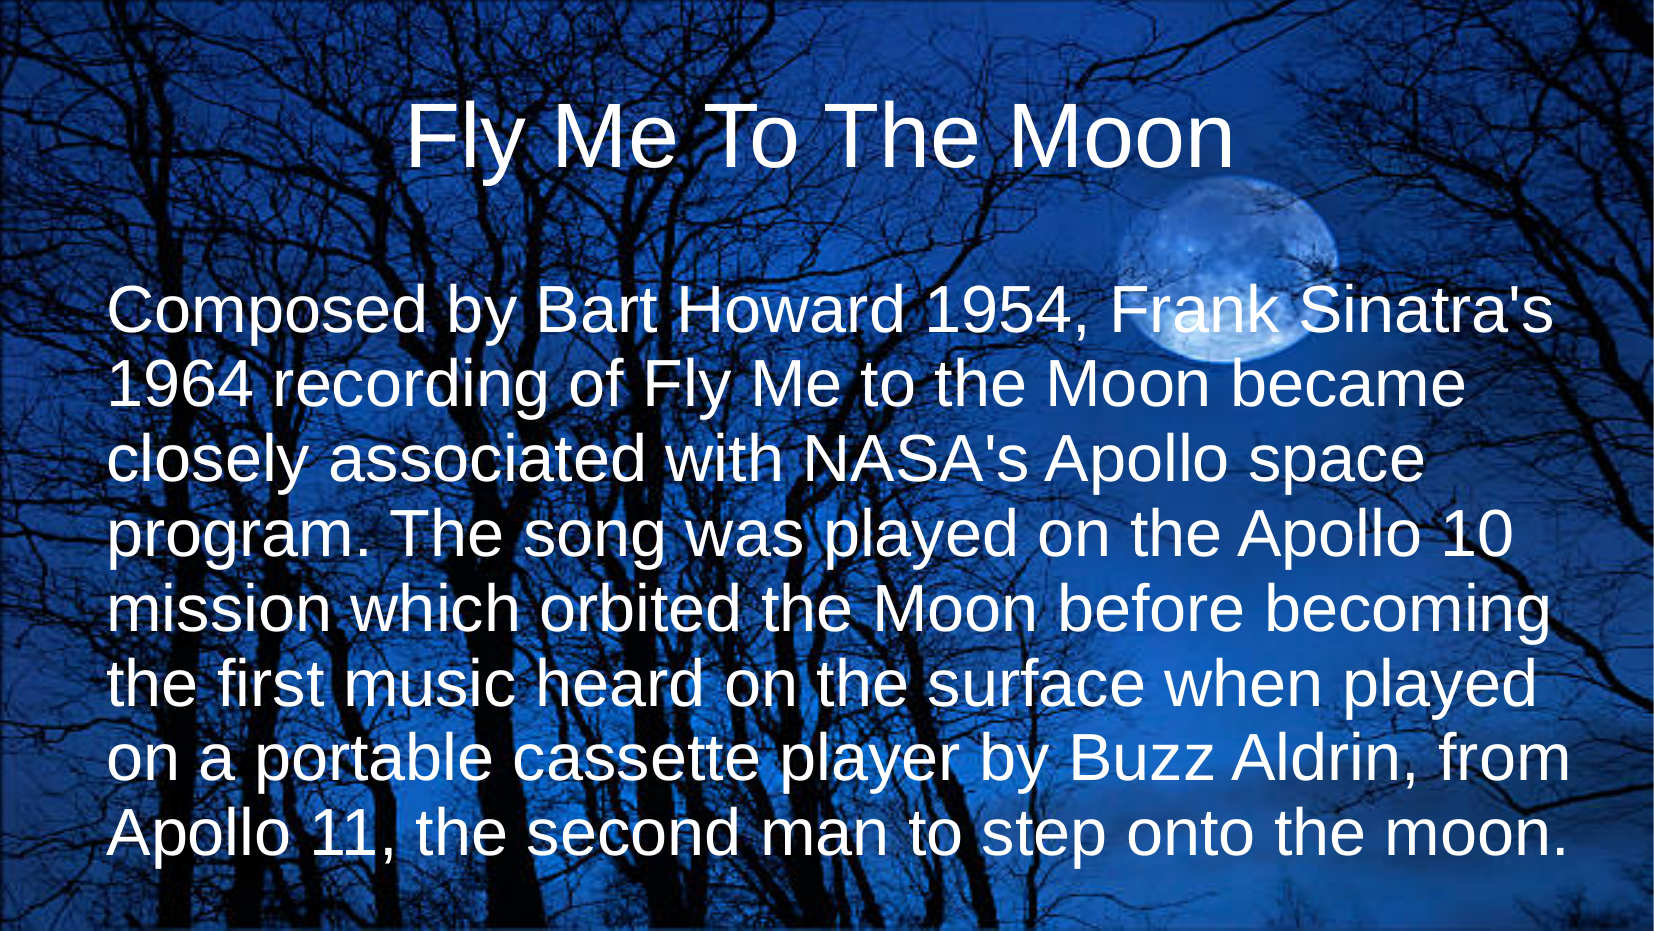

# Fly Me To The Moon
Composed by Bart Howard 1954, Frank Sinatra's 1964 recording of Fly Me to the Moon became closely associated with NASA's Apollo space program. The song was played on the Apollo 10 mission which orbited the Moon before becoming the first music heard on the surface when played on a portable cassette player by Buzz Aldrin, from Apollo 11, the second man to step onto the moon.